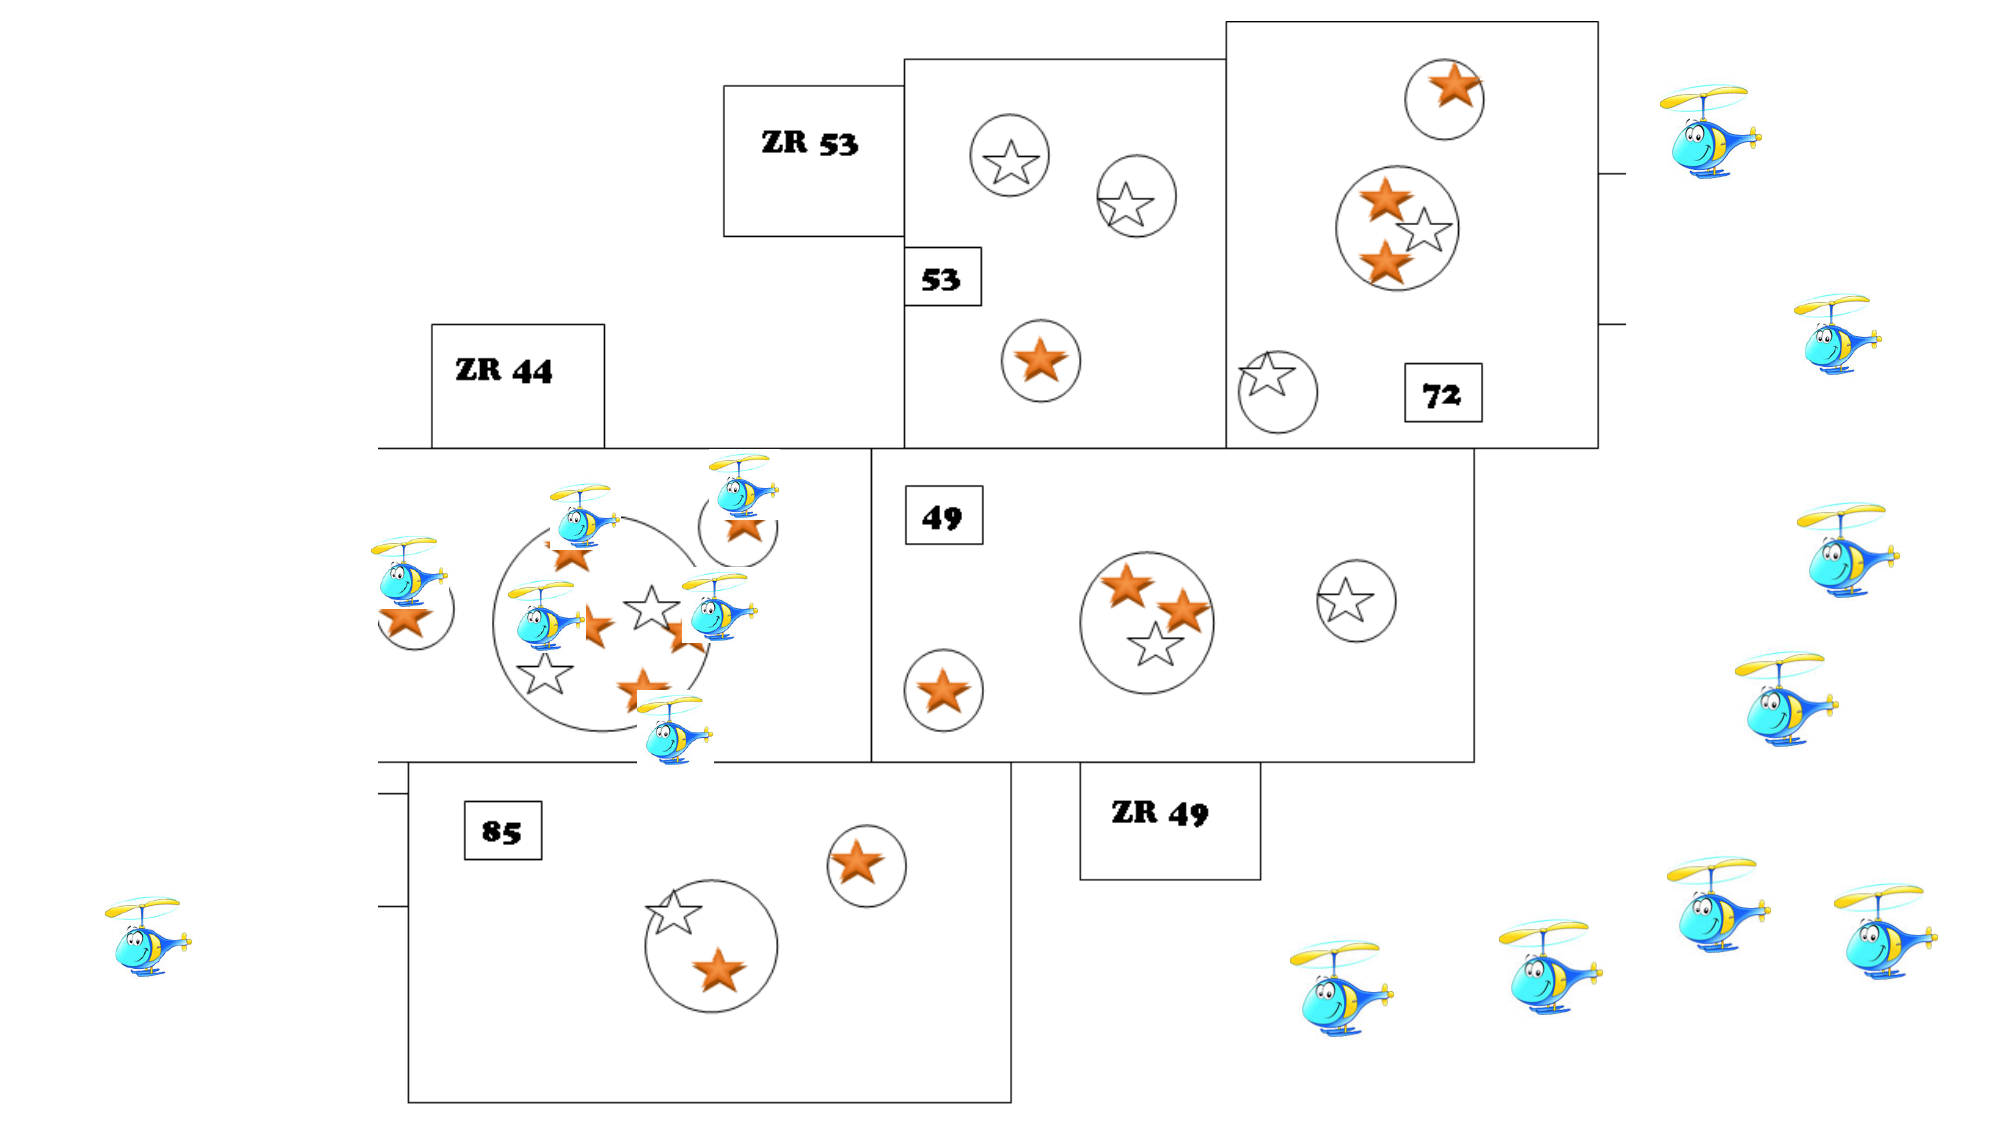

Le 44 est plein, il est fermé, les autres vont être placés sur les autres départements.
Si l’un d’entre eux est entré grâce à un vœu REP, et qu’il n’avait pas la barre sans la bonif REP il ne bougera plus.